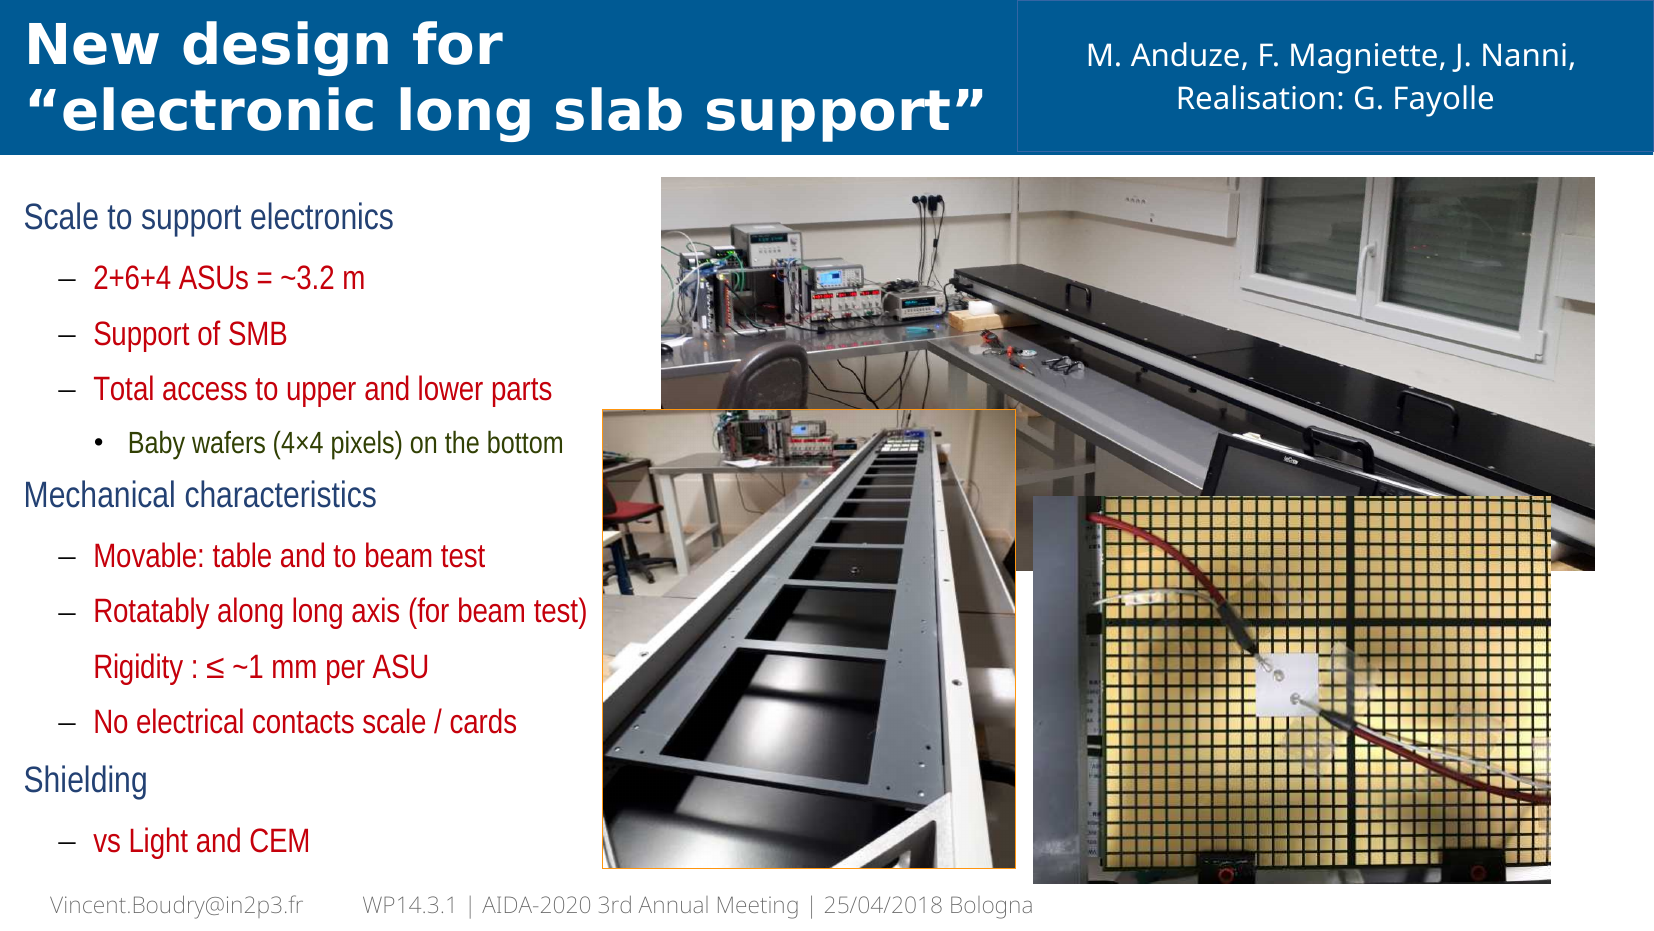

M. Anduze, F. Magniette, J. Nanni,
Realisation: G. Fayolle
# New design for “electronic long slab support”
Scale to support electronics
2+6+4 ASUs = ~3.2 m
Support of SMB
Total access to upper and lower parts
Baby wafers (4×4 pixels) on the bottom
Mechanical characteristics
Movable: table and to beam test
Rotatably along long axis (for beam test)
Rigidity : ≤ ~1 mm per ASU
No electrical contacts scale / cards
Shielding
vs Light and CEM
Vincent.Boudry@in2p3.fr
 WP14.3.1 | AIDA-2020 3rd Annual Meeting | 25/04/2018 Bologna